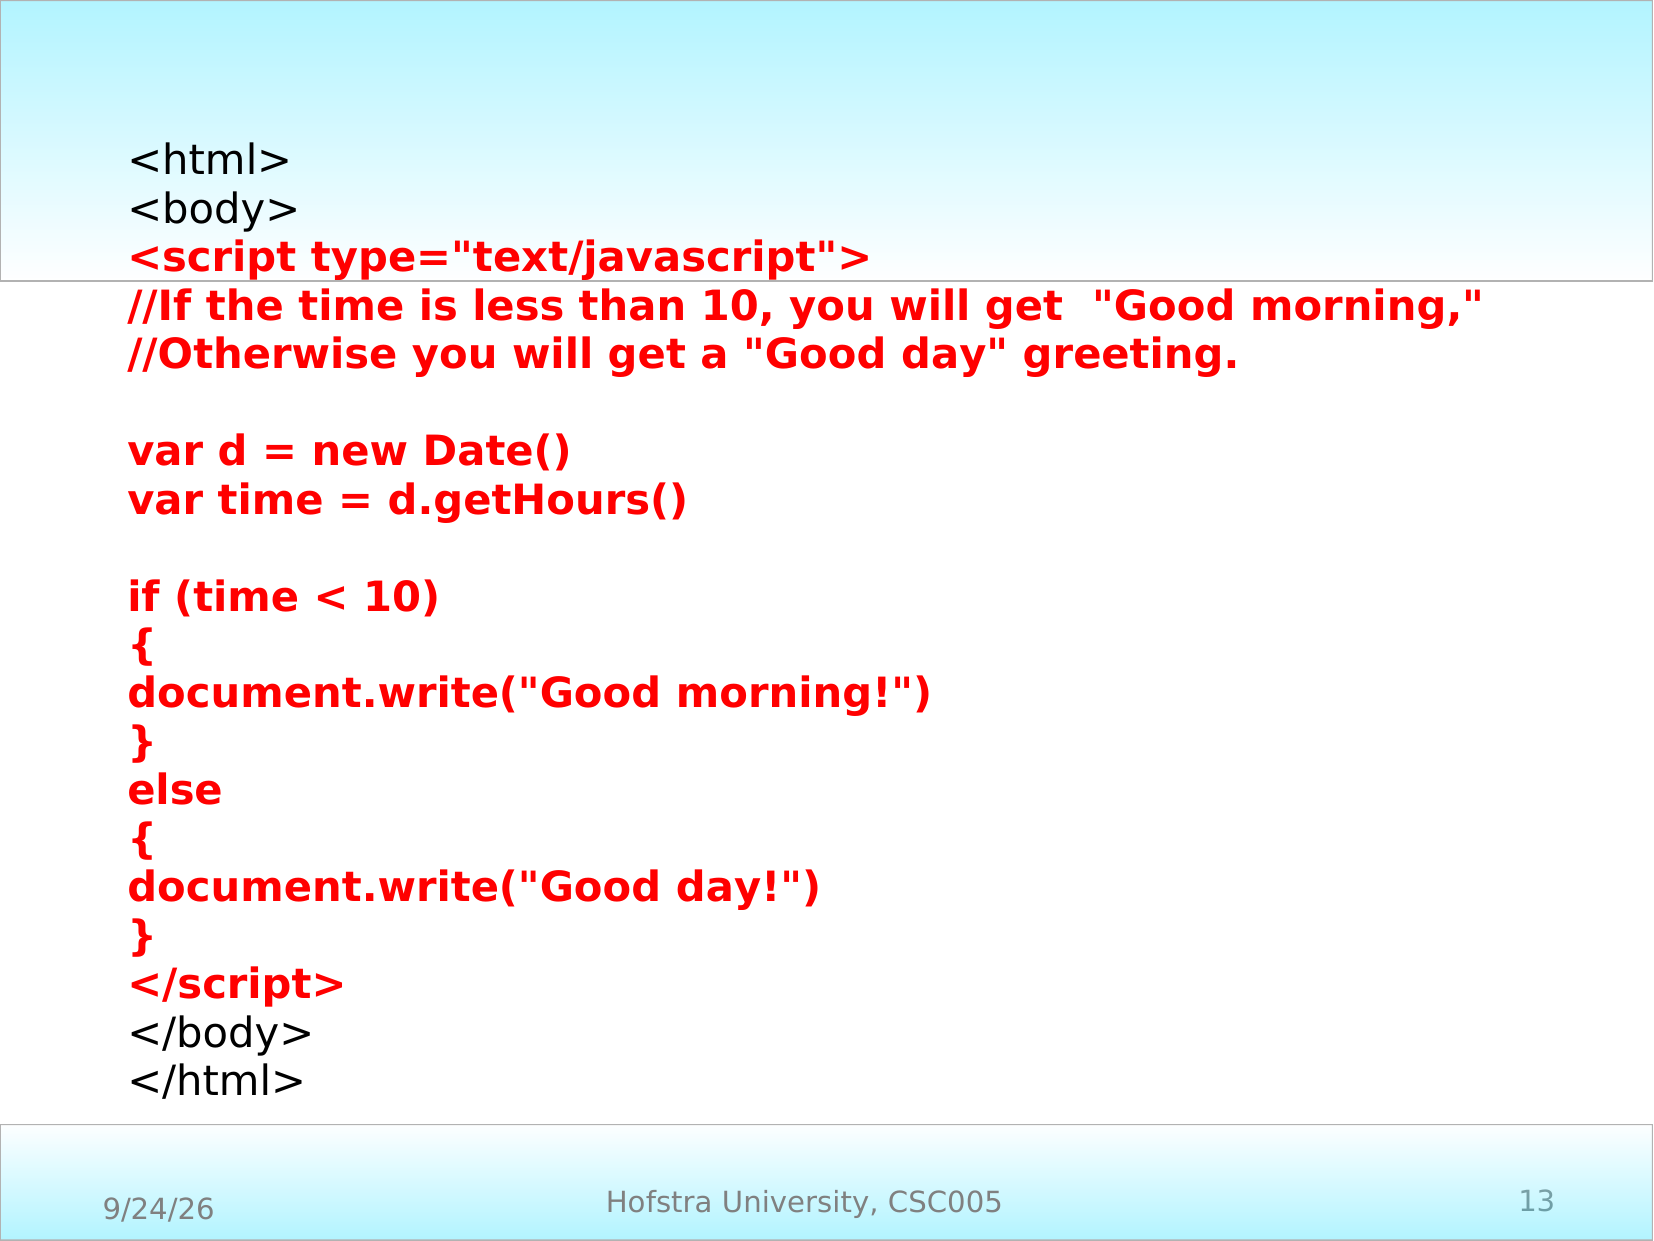

<html>
<body>
<script type="text/javascript">
//If the time is less than 10, you will get "Good morning,"
//Otherwise you will get a "Good day" greeting.
var d = new Date()
var time = d.getHours()
if (time < 10)
{
document.write("Good morning!")
}
else
{
document.write("Good day!")
}
</script>
</body>
</html>
13
Hofstra University, CSC005